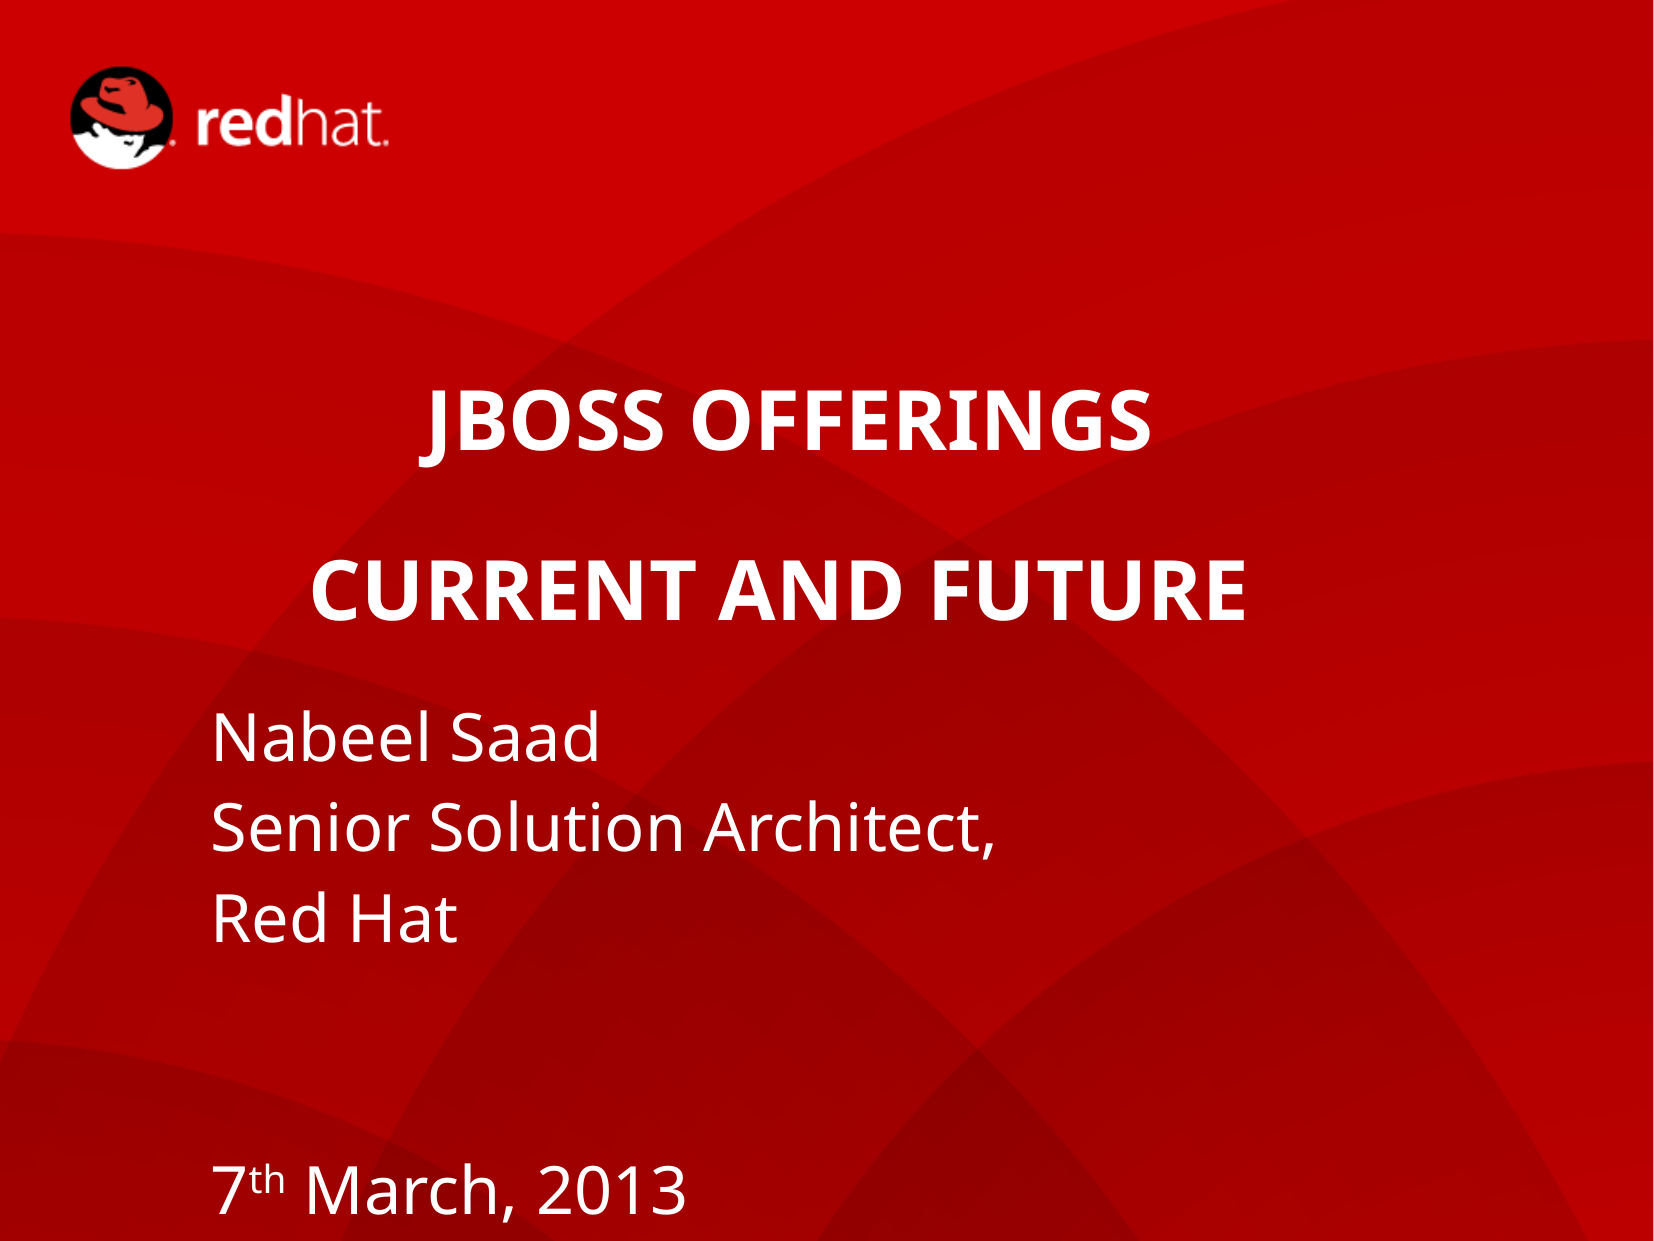

JBOSS OFFERINGS
CURRENT AND FUTURE
Nabeel Saad
Senior Solution Architect,
Red Hat
7th March, 2013